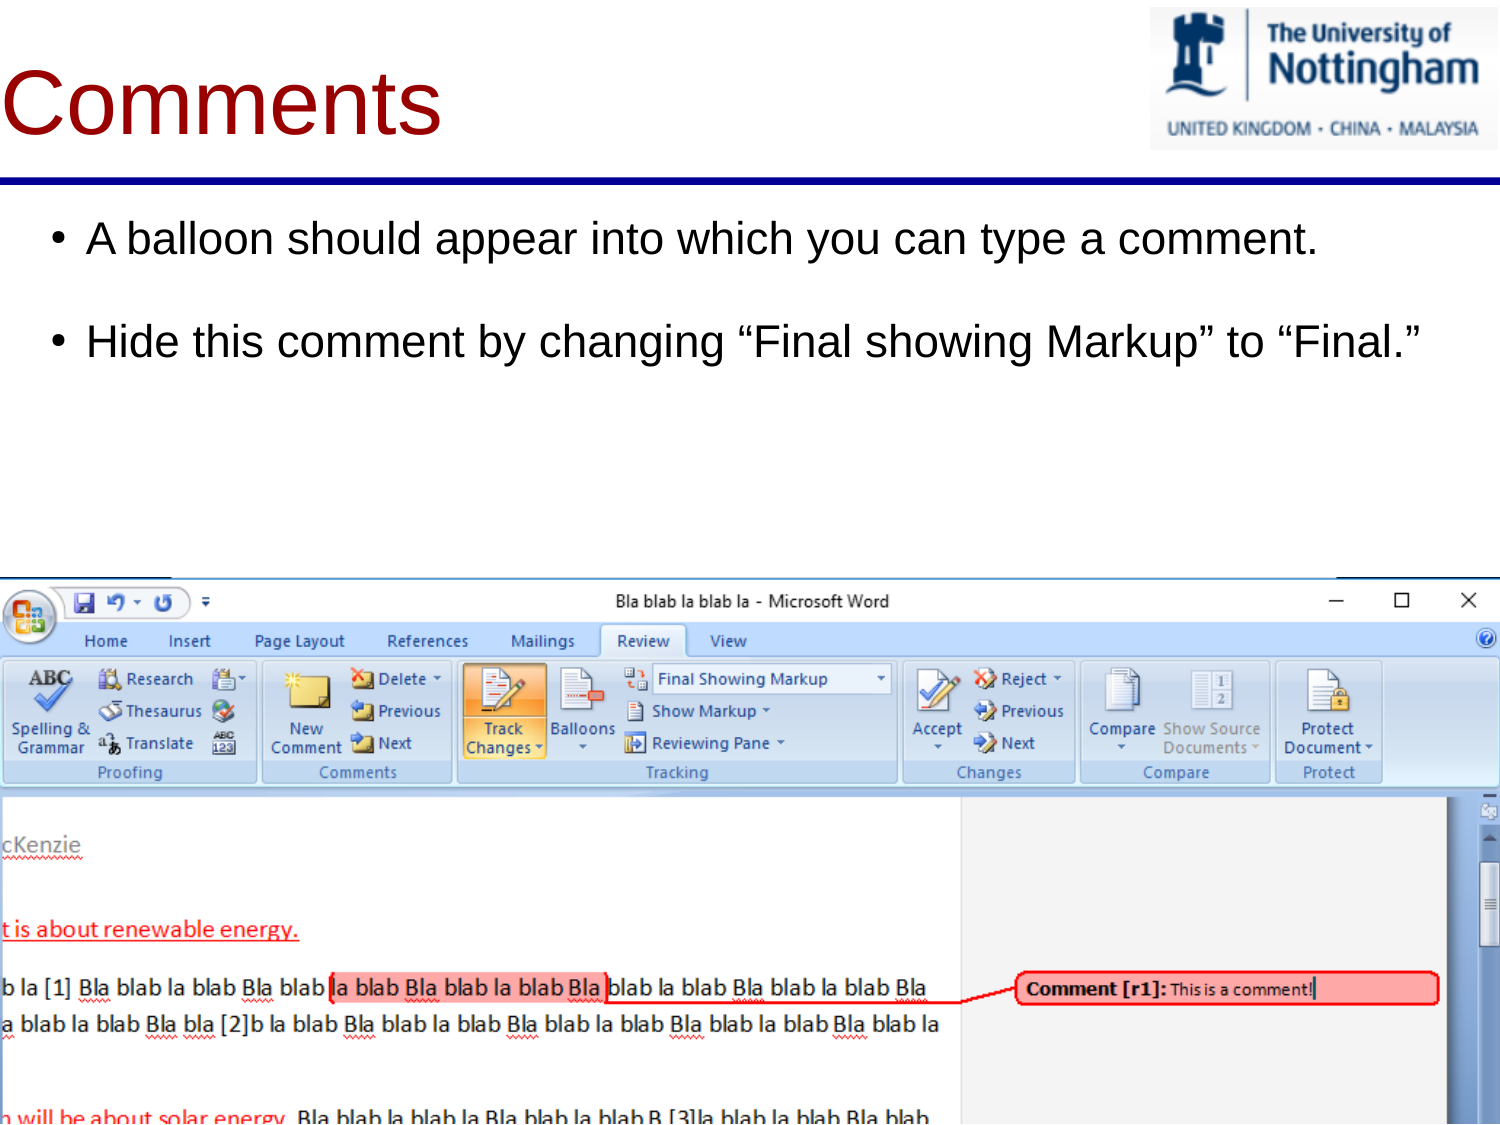

# Comments
A balloon should appear into which you can type a comment.
Hide this comment by changing “Final showing Markup” to “Final.”